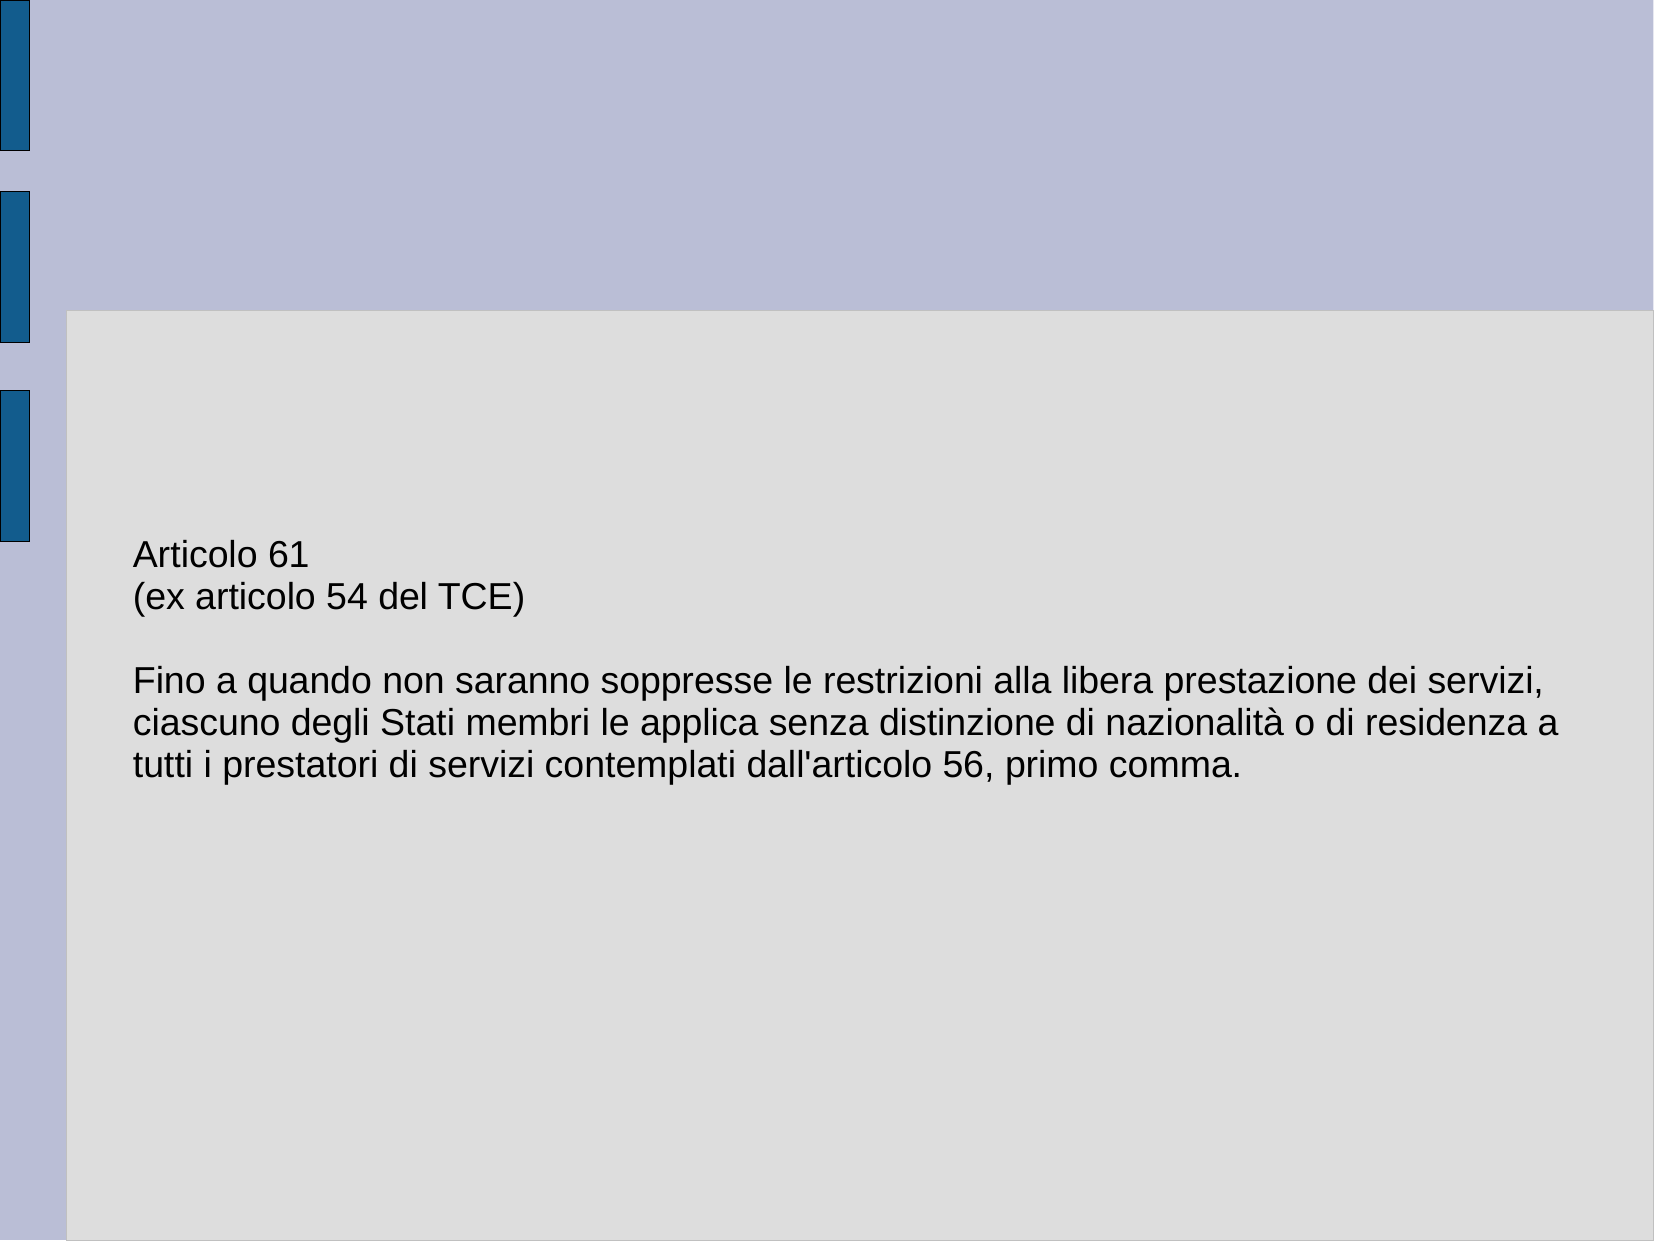

Articolo 61
(ex articolo 54 del TCE)
Fino a quando non saranno soppresse le restrizioni alla libera prestazione dei servizi, ciascuno degli Stati membri le applica senza distinzione di nazionalità o di residenza a tutti i prestatori di servizi contemplati dall'articolo 56, primo comma.